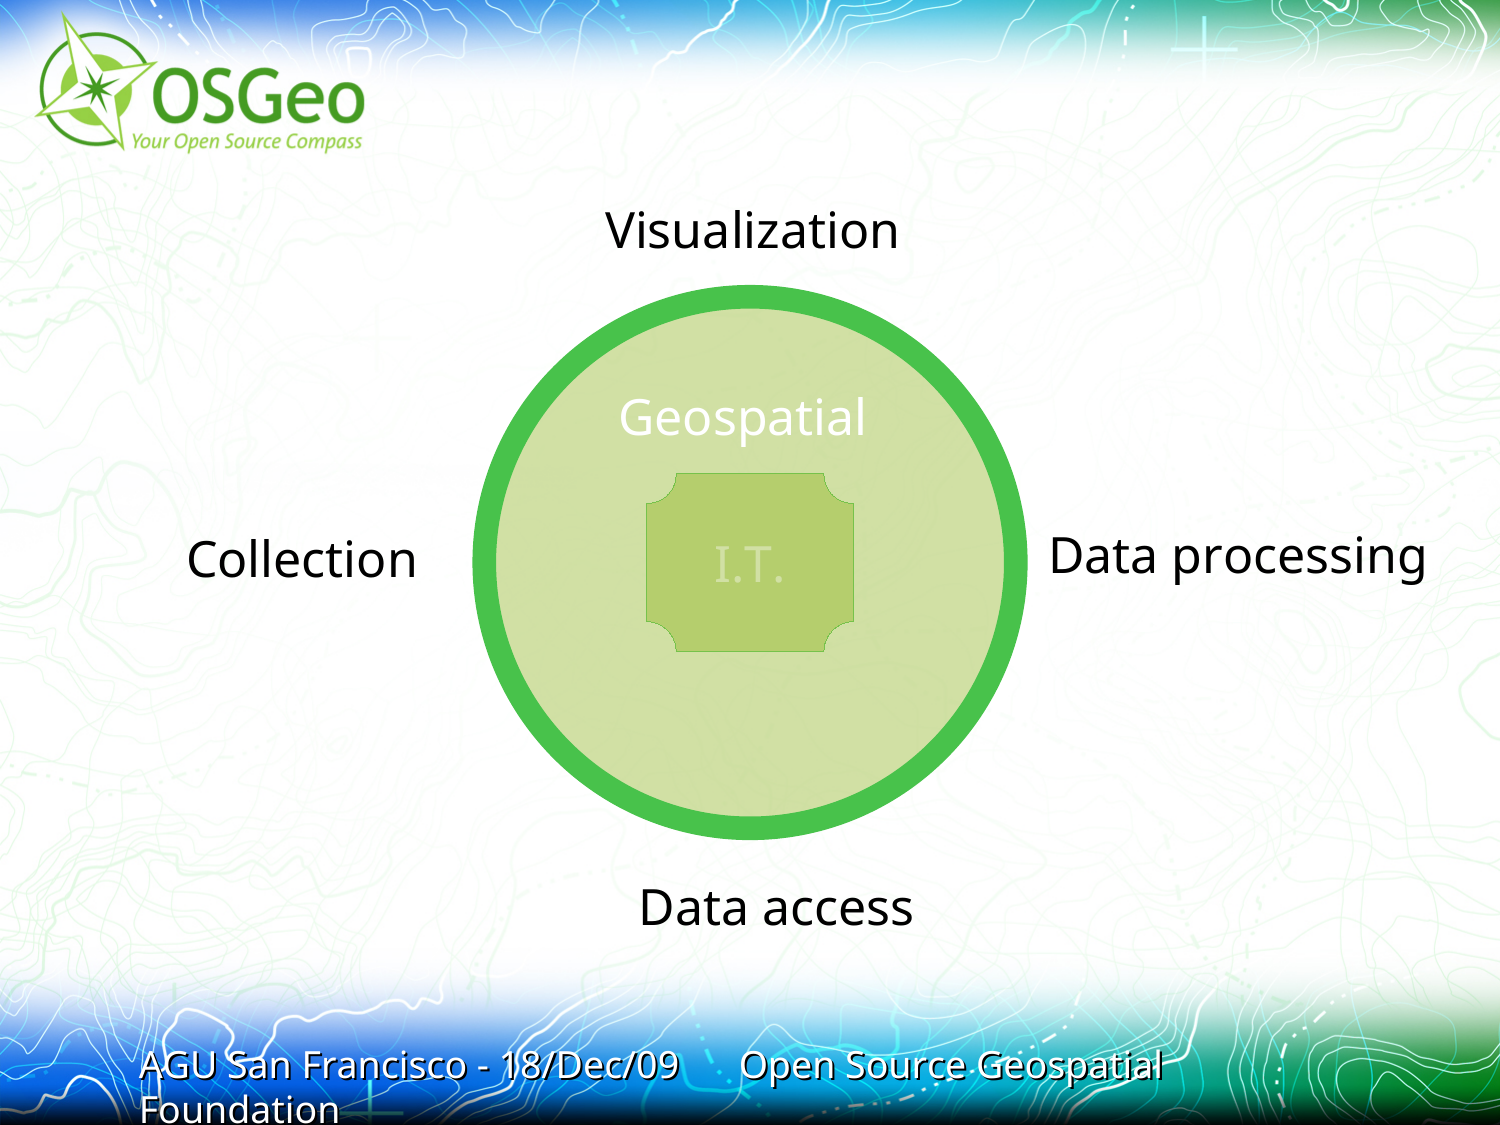

Visualization
Geospatial
I.T.
Data processing
Collection
Data access